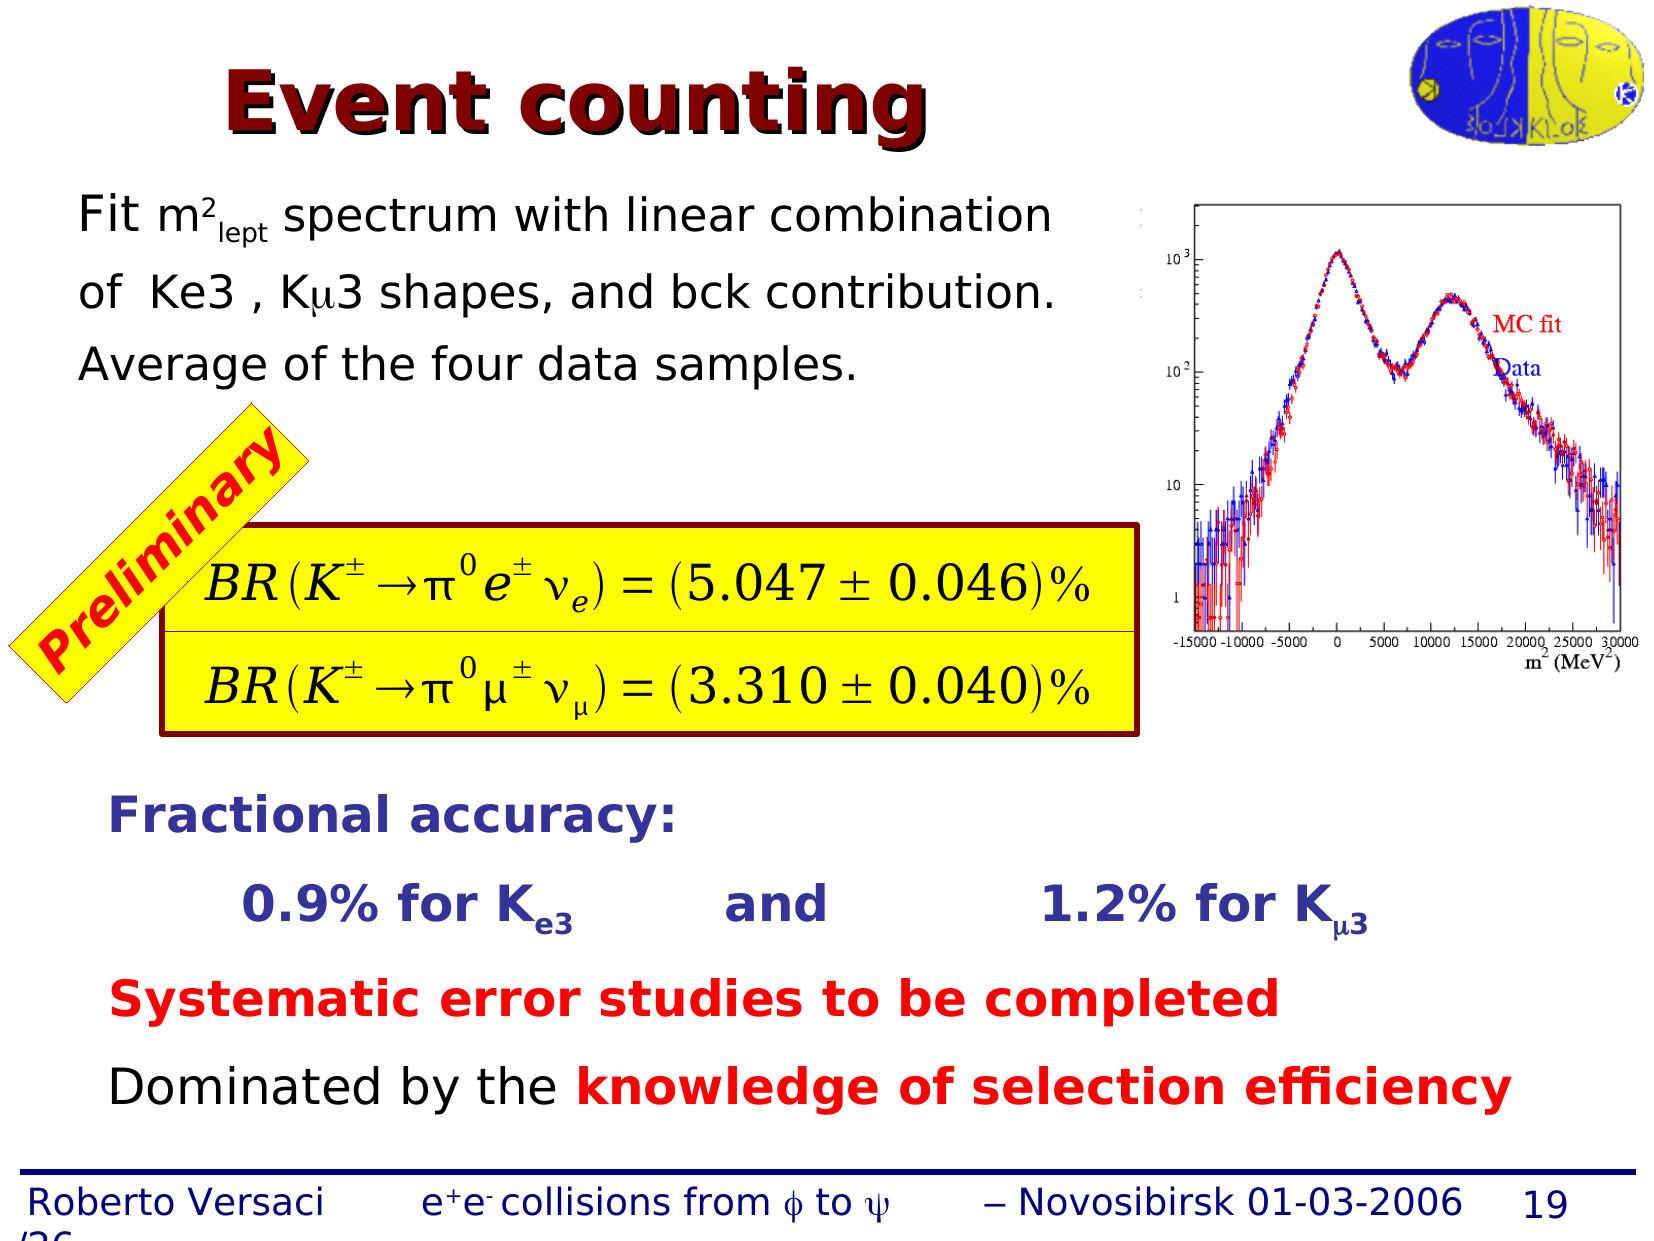

Event counting
Fit m2lept spectrum with linear combination
of Ke3 , K3 shapes, and bck contribution.
Average of the four data samples.
Preliminary
 Fractional accuracy:
	0.9% for Ke3 and 1.2% for K3
 Systematic error studies to be completed
 Dominated by the knowledge of selection efficiency
19